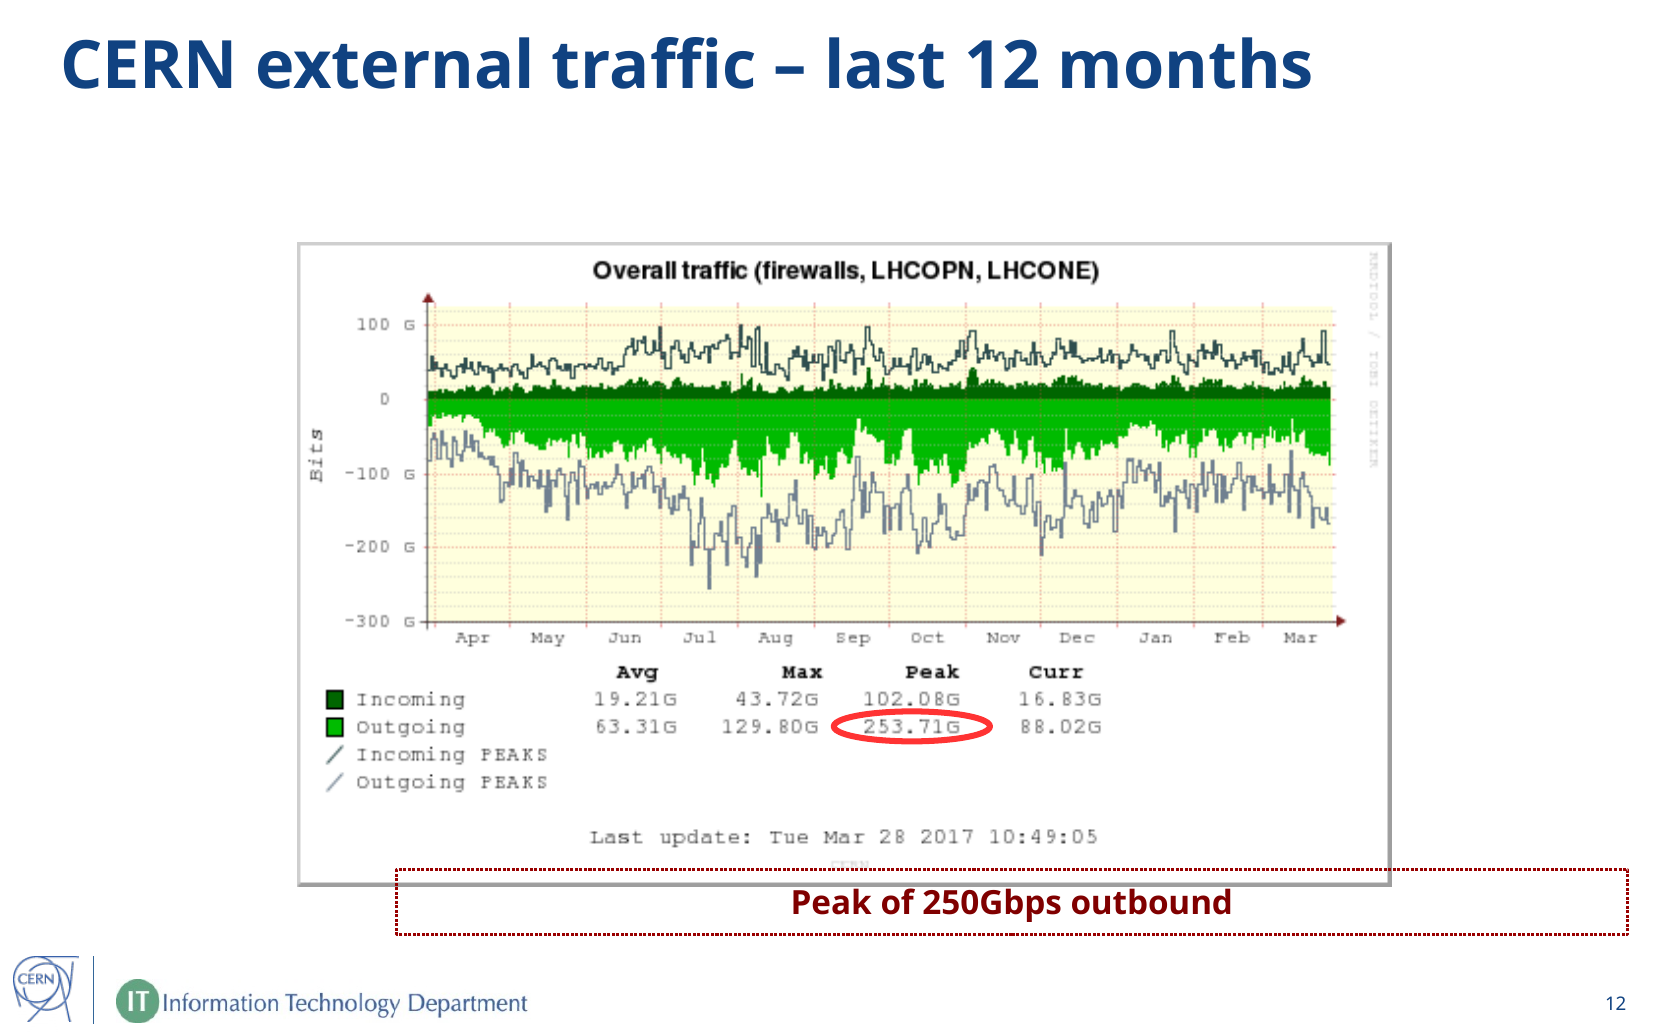

# CERN external traffic – last 12 months
Peak of 250Gbps outbound